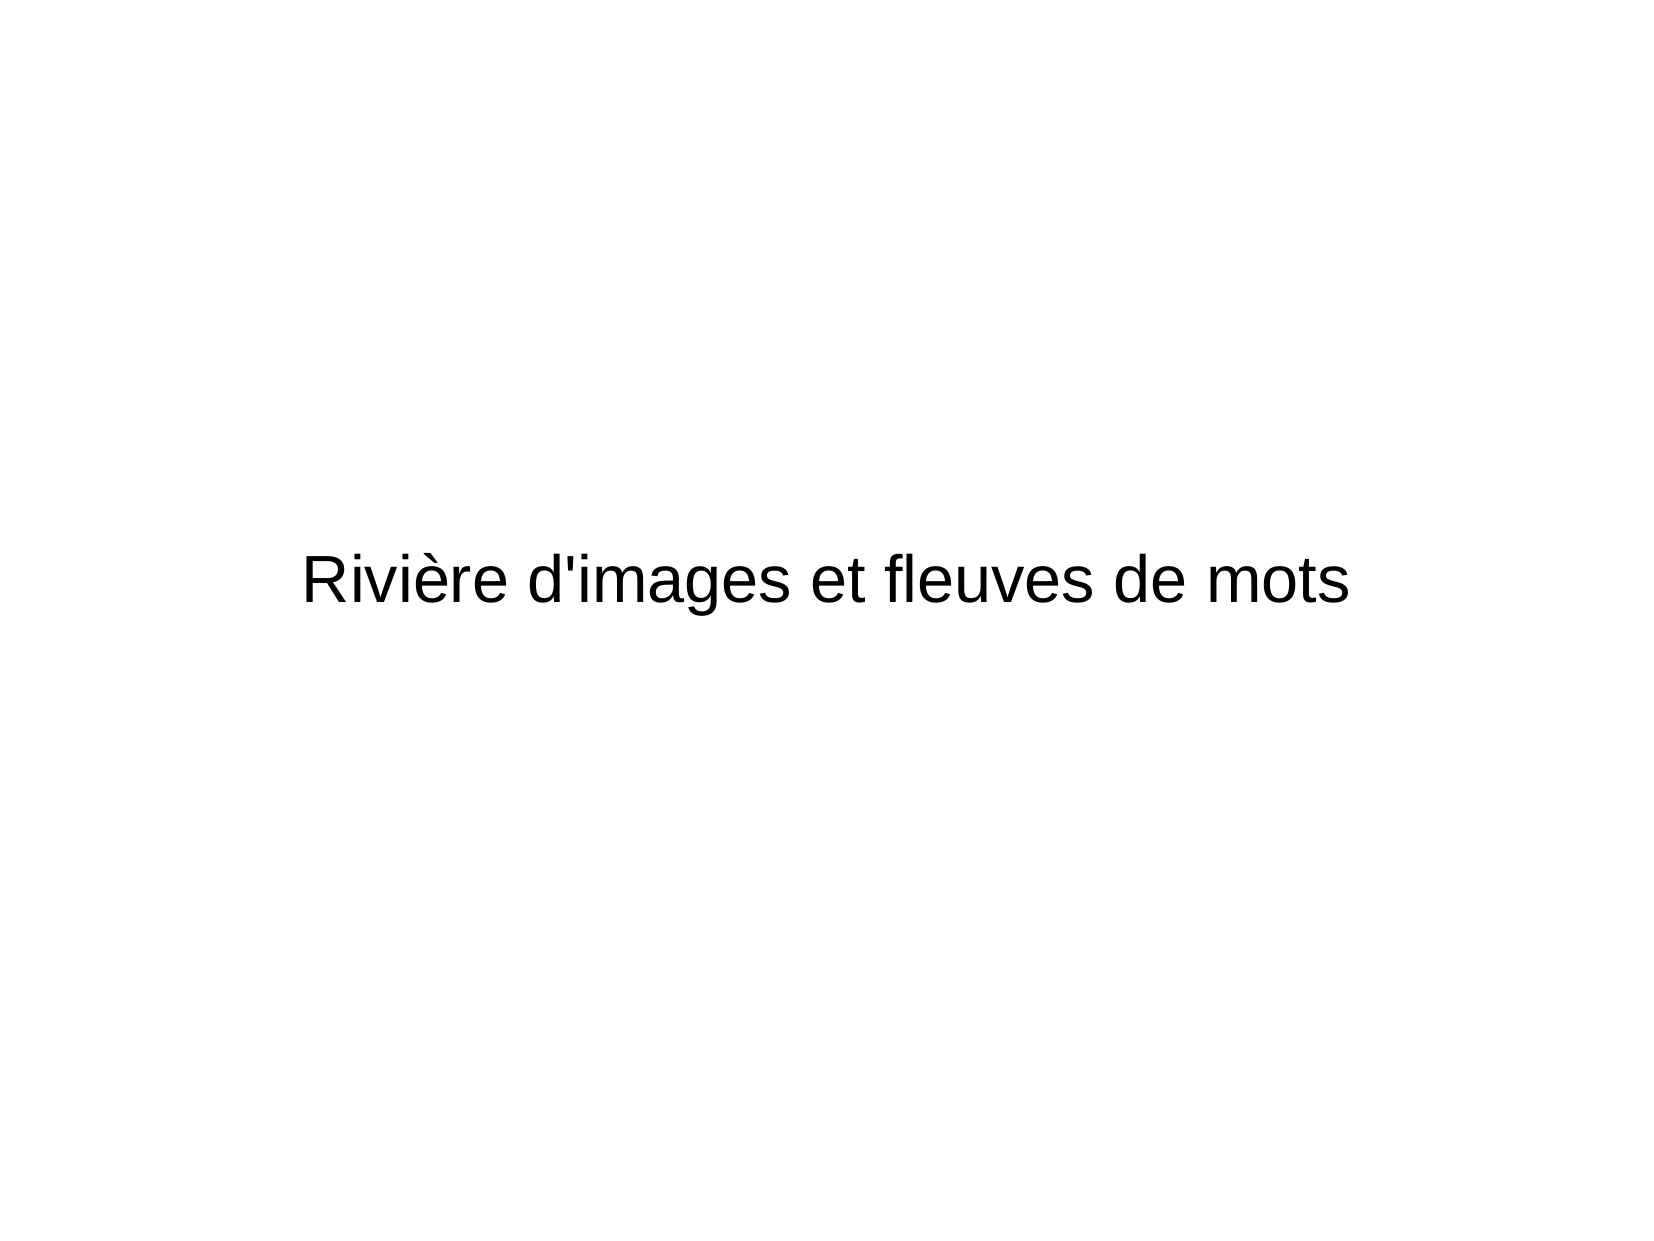

# Rivière d'images et fleuves de mots